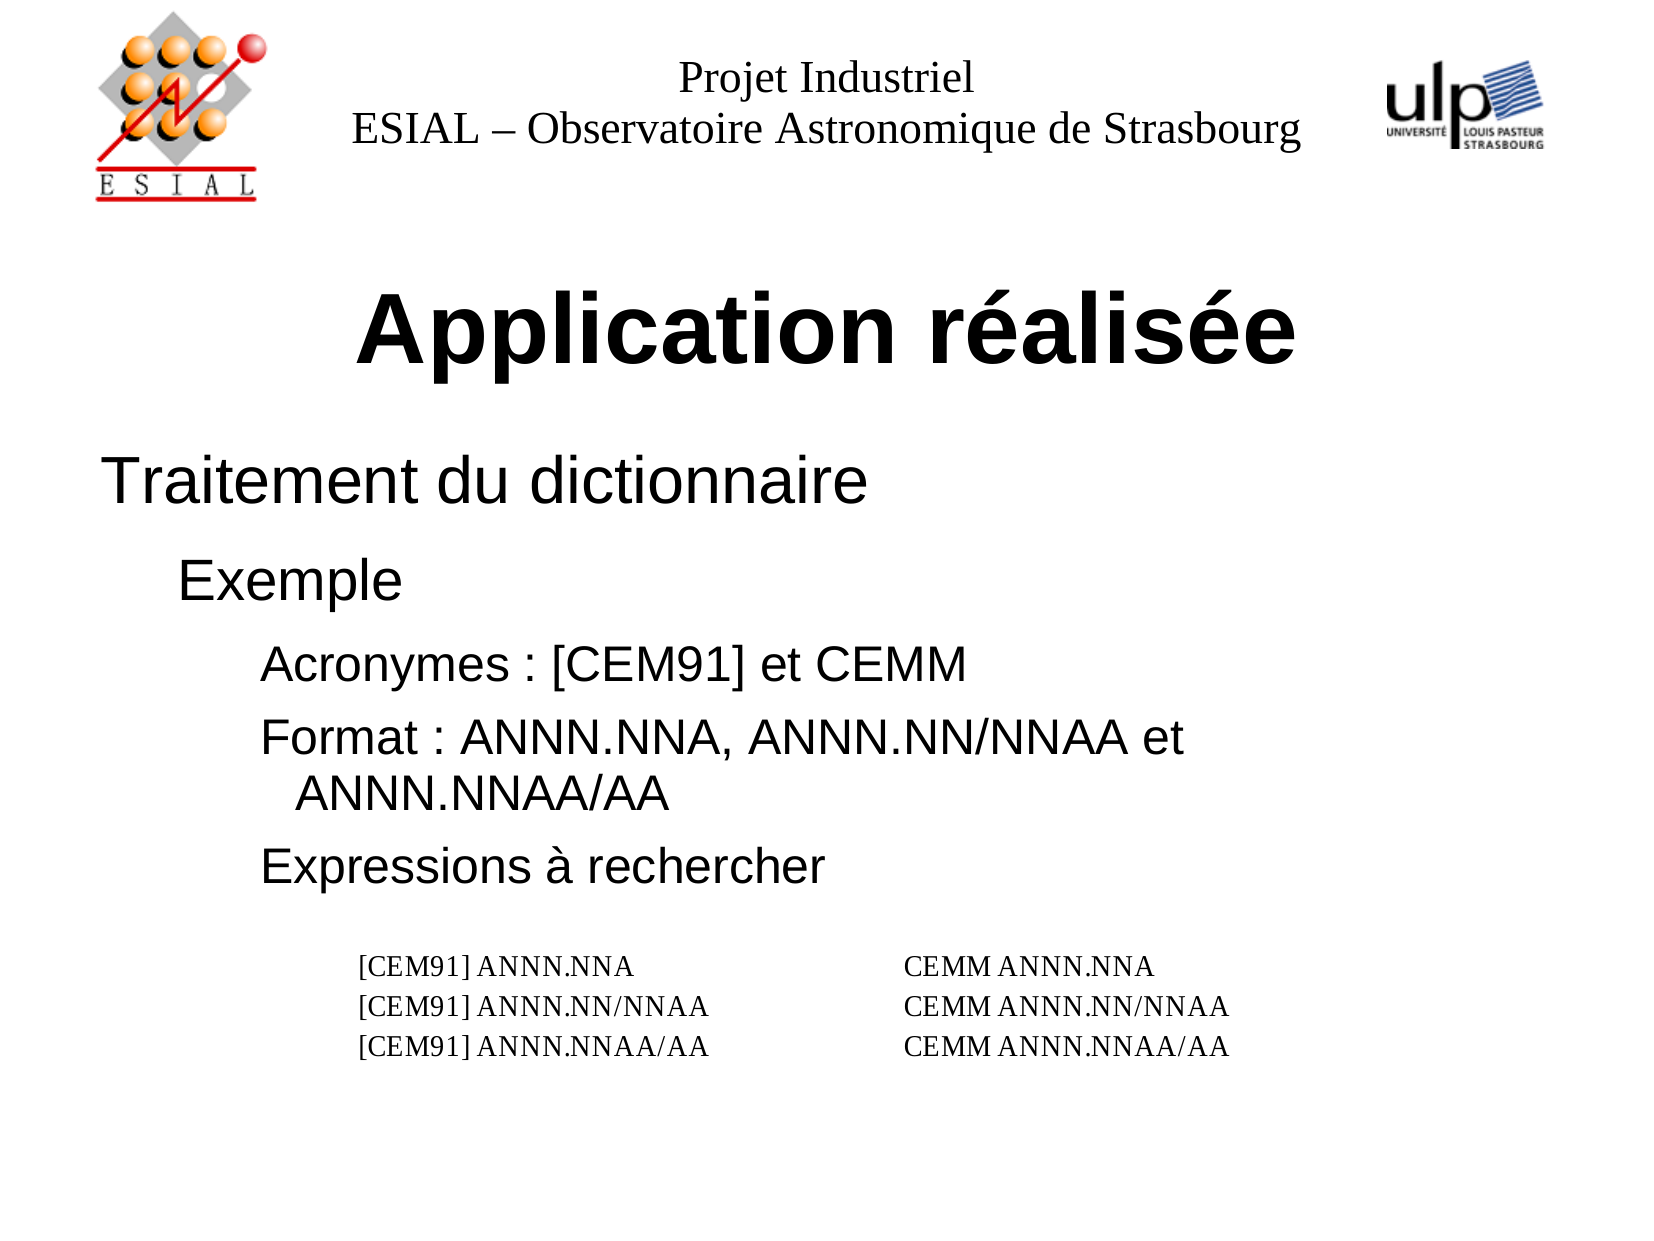

# Projet Industriel ESIAL – Observatoire Astronomique de Strasbourg
Application réalisée
Traitement du dictionnaire
Exemple
Acronymes : [CEM91] et CEMM
Format : ANNN.NNA, ANNN.NN/NNAA et ANNN.NNAA/AA
Expressions à rechercher